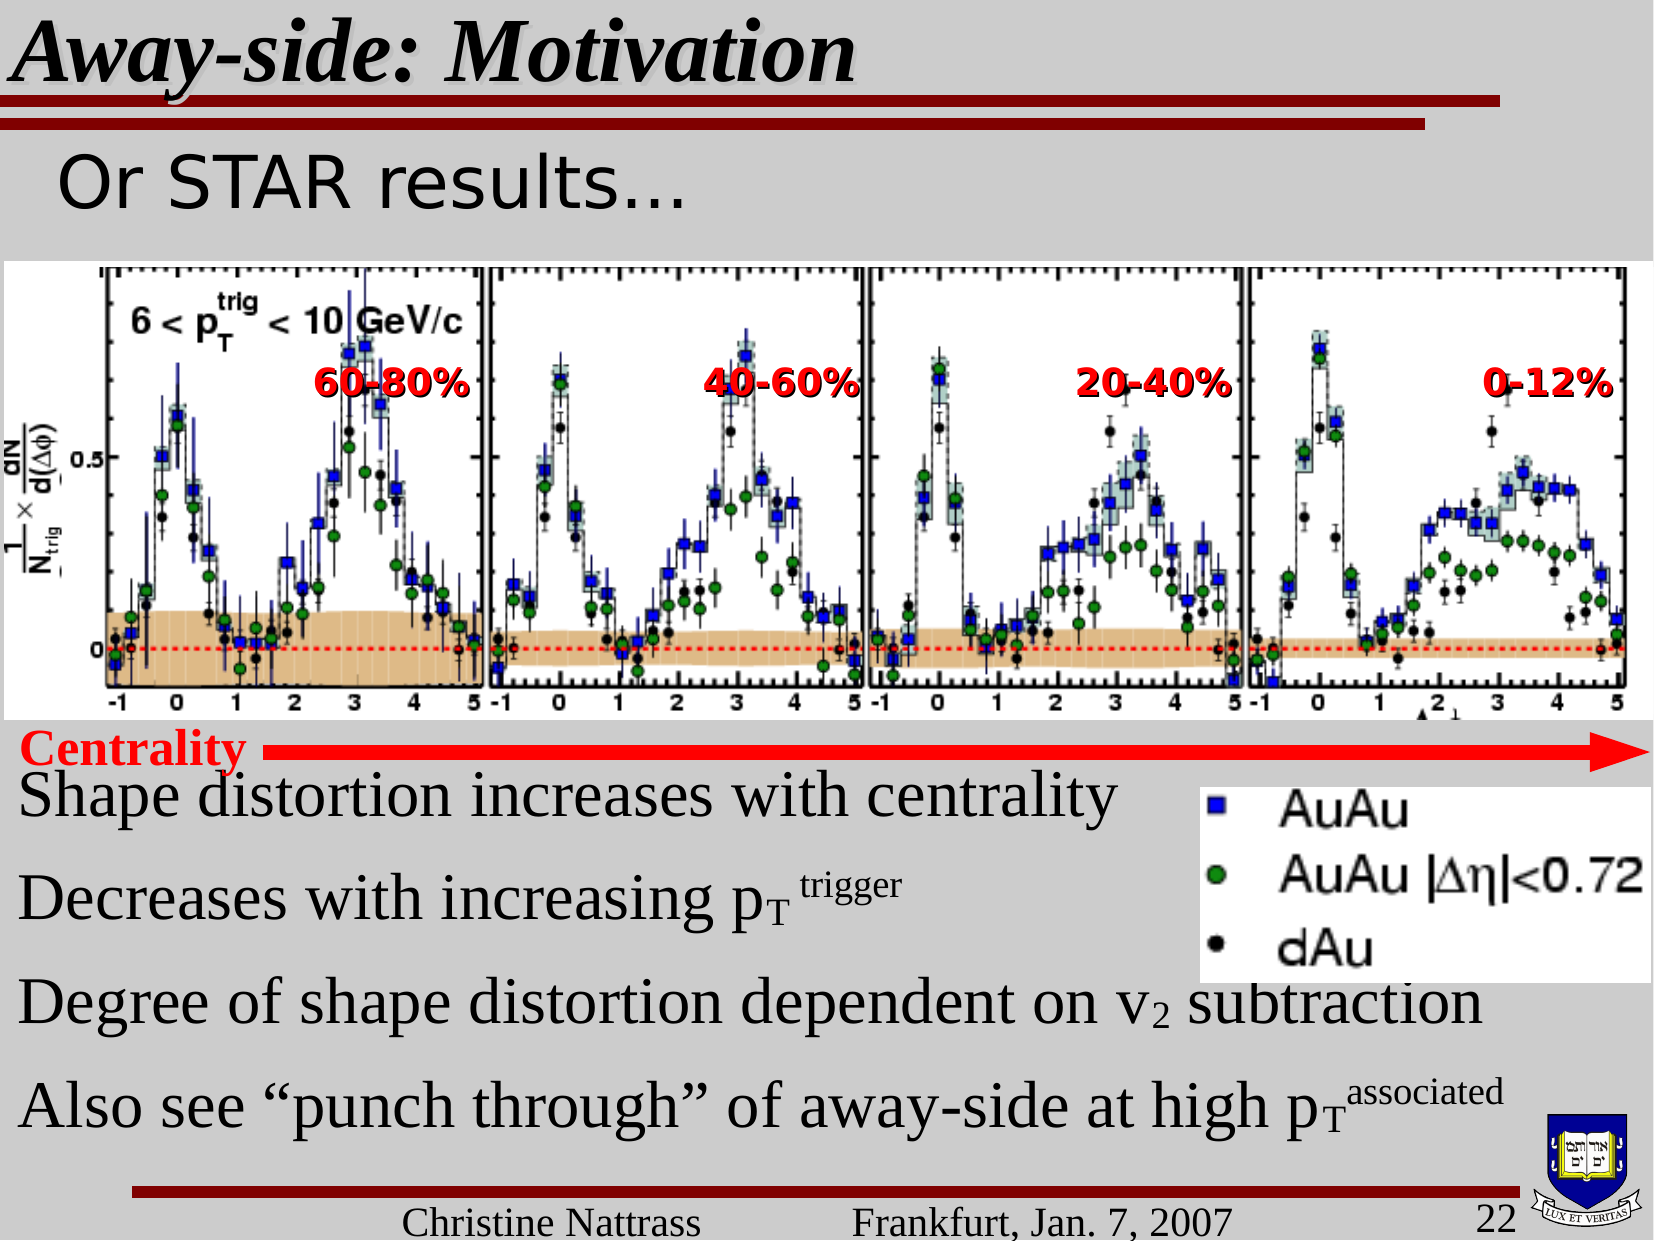

# Away-side: Motivation
Or STAR results...
60-80%
40-60%
20-40%
0-12%
Centrality
Shape distortion increases with centrality
Decreases with increasing pT trigger
Degree of shape distortion dependent on v2 subtraction
Also see “punch through” of away-side at high pTassociated